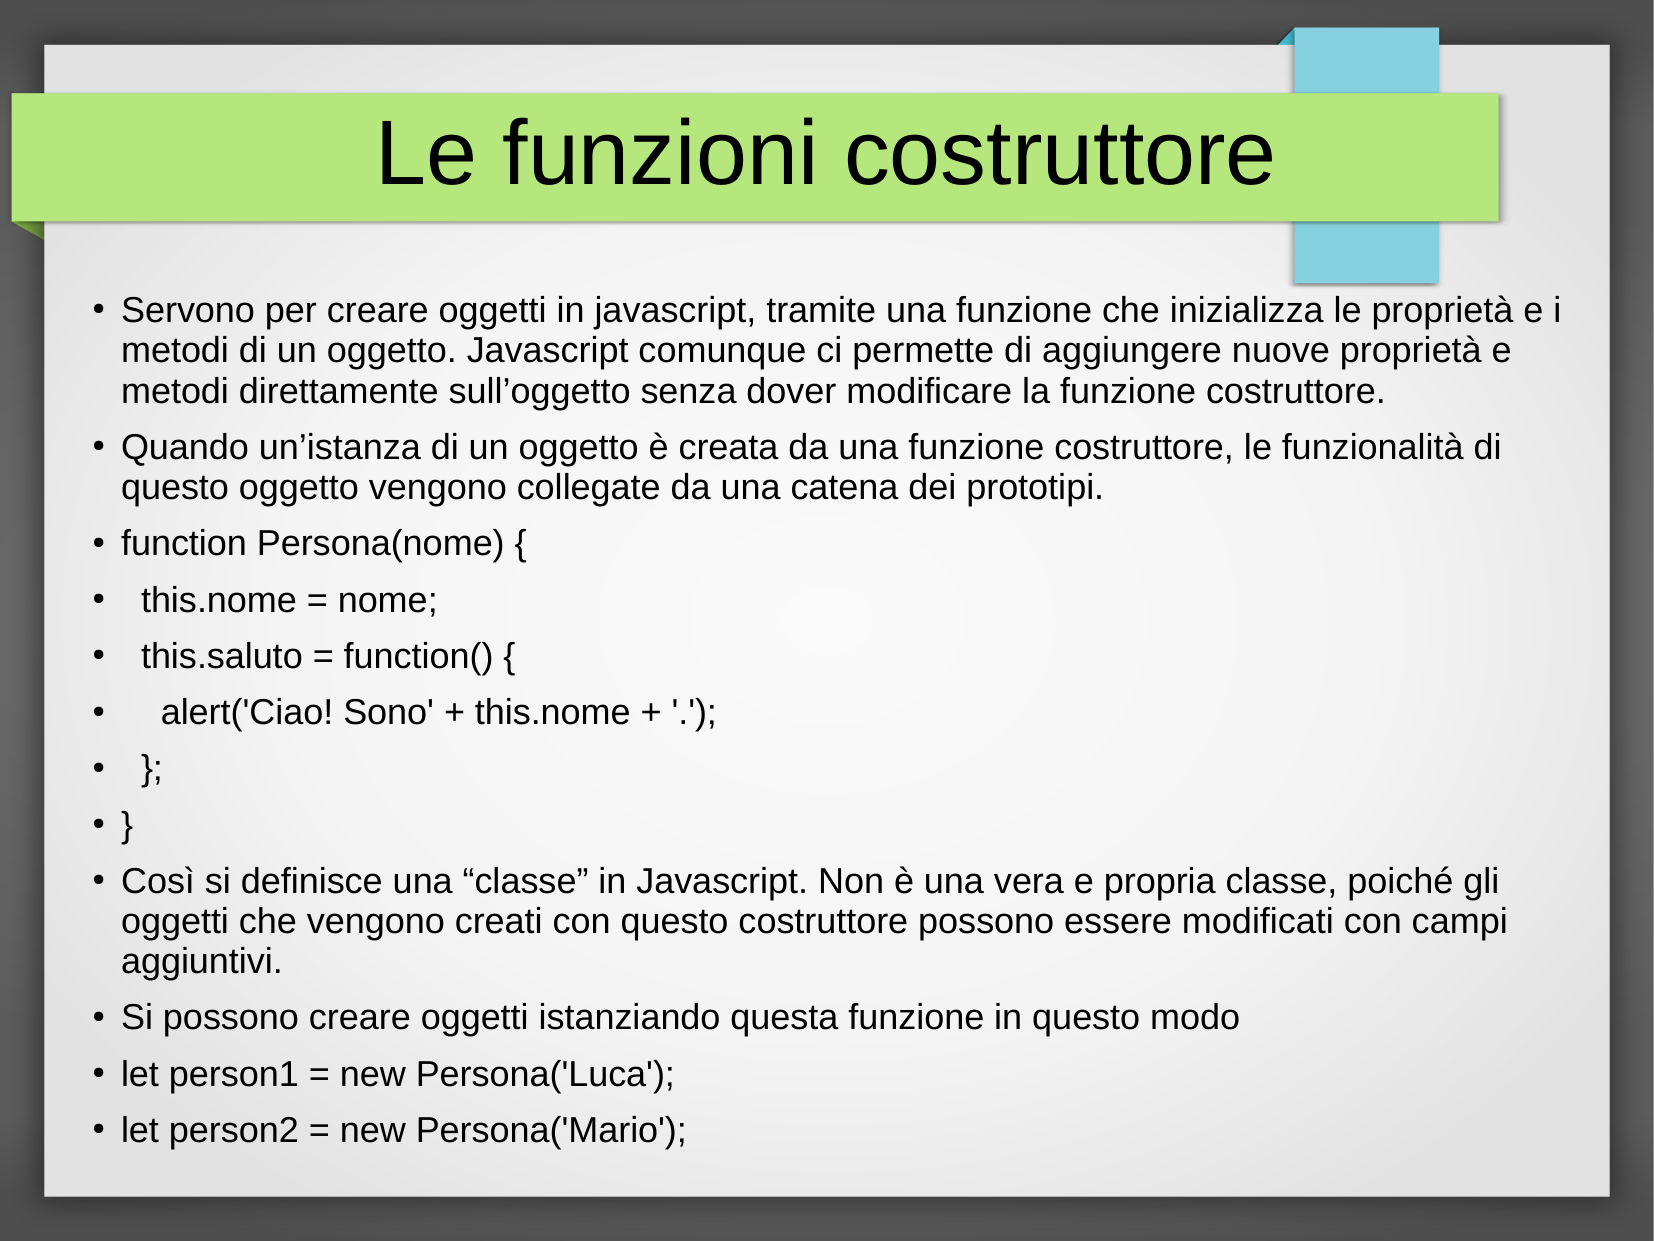

# Le funzioni costruttore
Servono per creare oggetti in javascript, tramite una funzione che inizializza le proprietà e i metodi di un oggetto. Javascript comunque ci permette di aggiungere nuove proprietà e metodi direttamente sull’oggetto senza dover modificare la funzione costruttore.
Quando un’istanza di un oggetto è creata da una funzione costruttore, le funzionalità di questo oggetto vengono collegate da una catena dei prototipi.
function Persona(nome) {
 this.nome = nome;
 this.saluto = function() {
 alert('Ciao! Sono' + this.nome + '.');
 };
}
Così si definisce una “classe” in Javascript. Non è una vera e propria classe, poiché gli oggetti che vengono creati con questo costruttore possono essere modificati con campi aggiuntivi.
Si possono creare oggetti istanziando questa funzione in questo modo
let person1 = new Persona('Luca');
let person2 = new Persona('Mario');